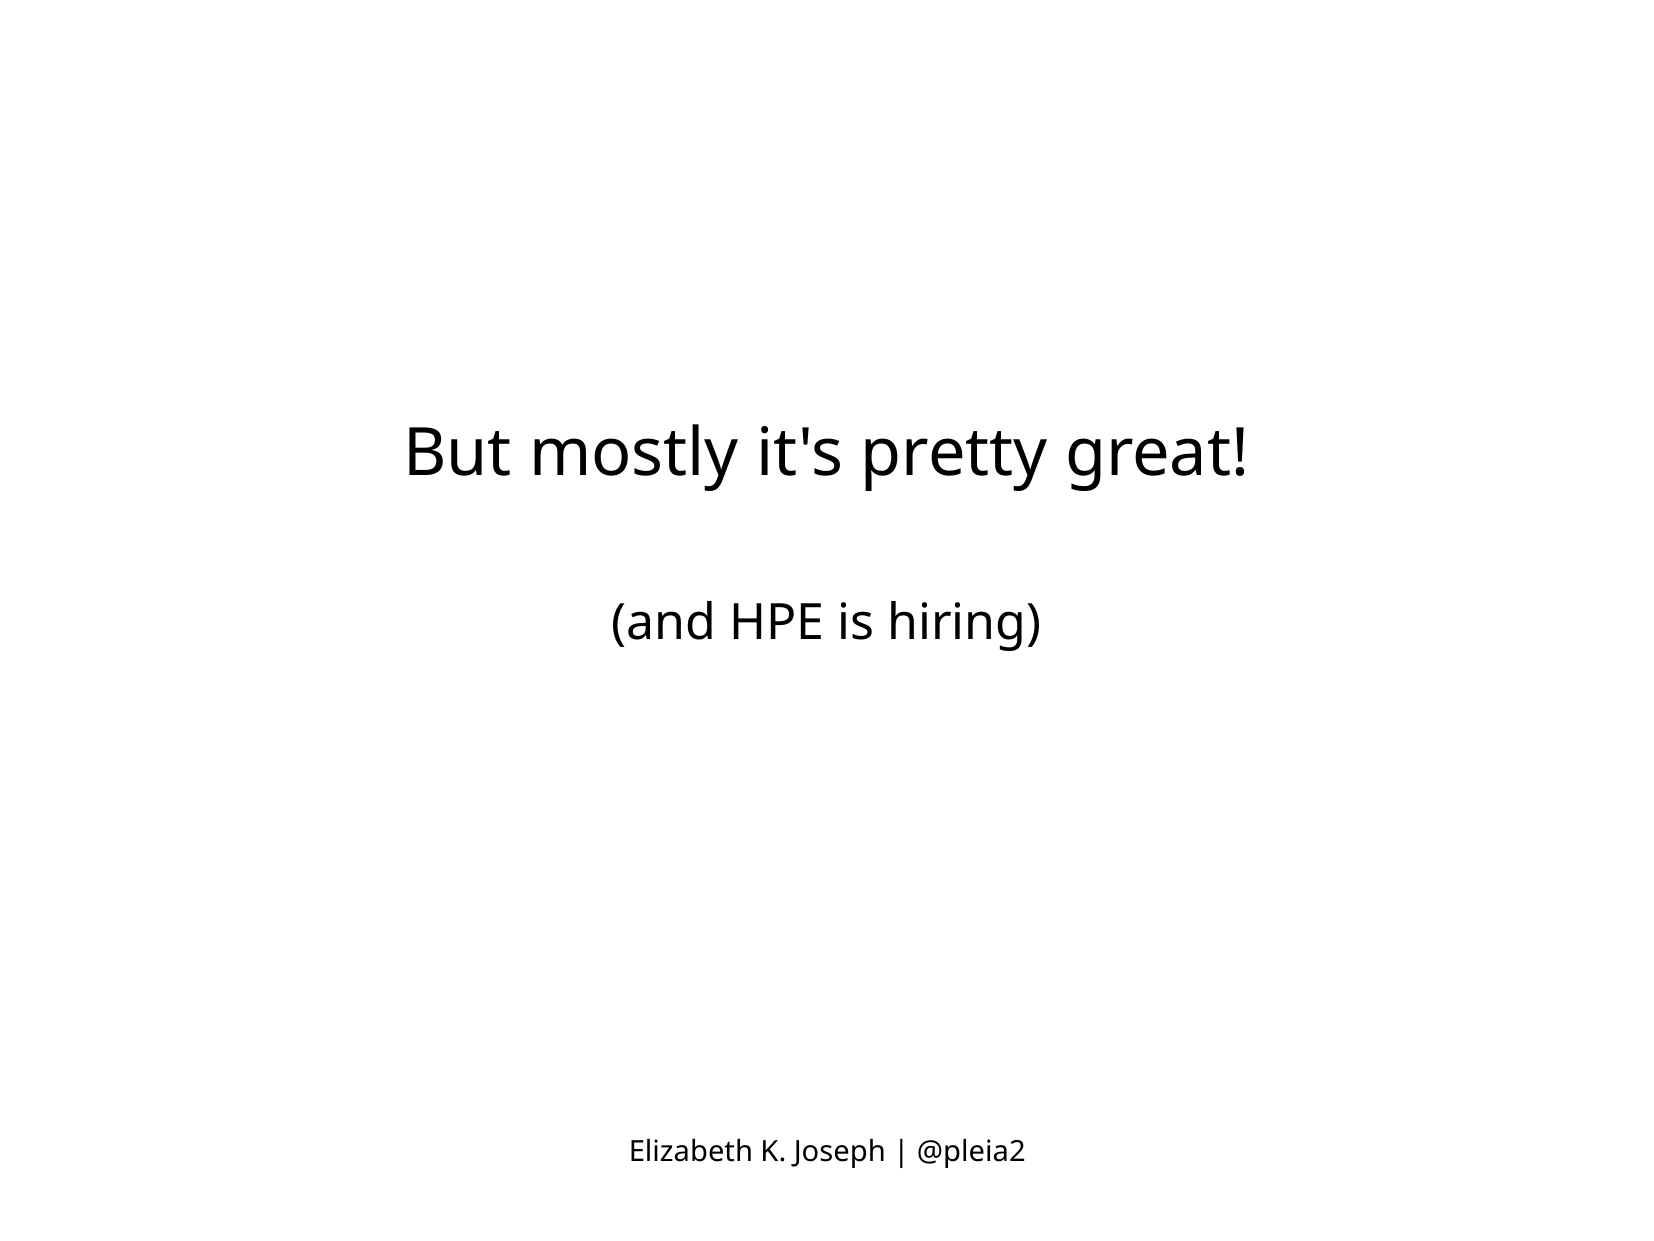

# But mostly it's pretty great!
(and HPE is hiring)
Elizabeth K. Joseph | @pleia2